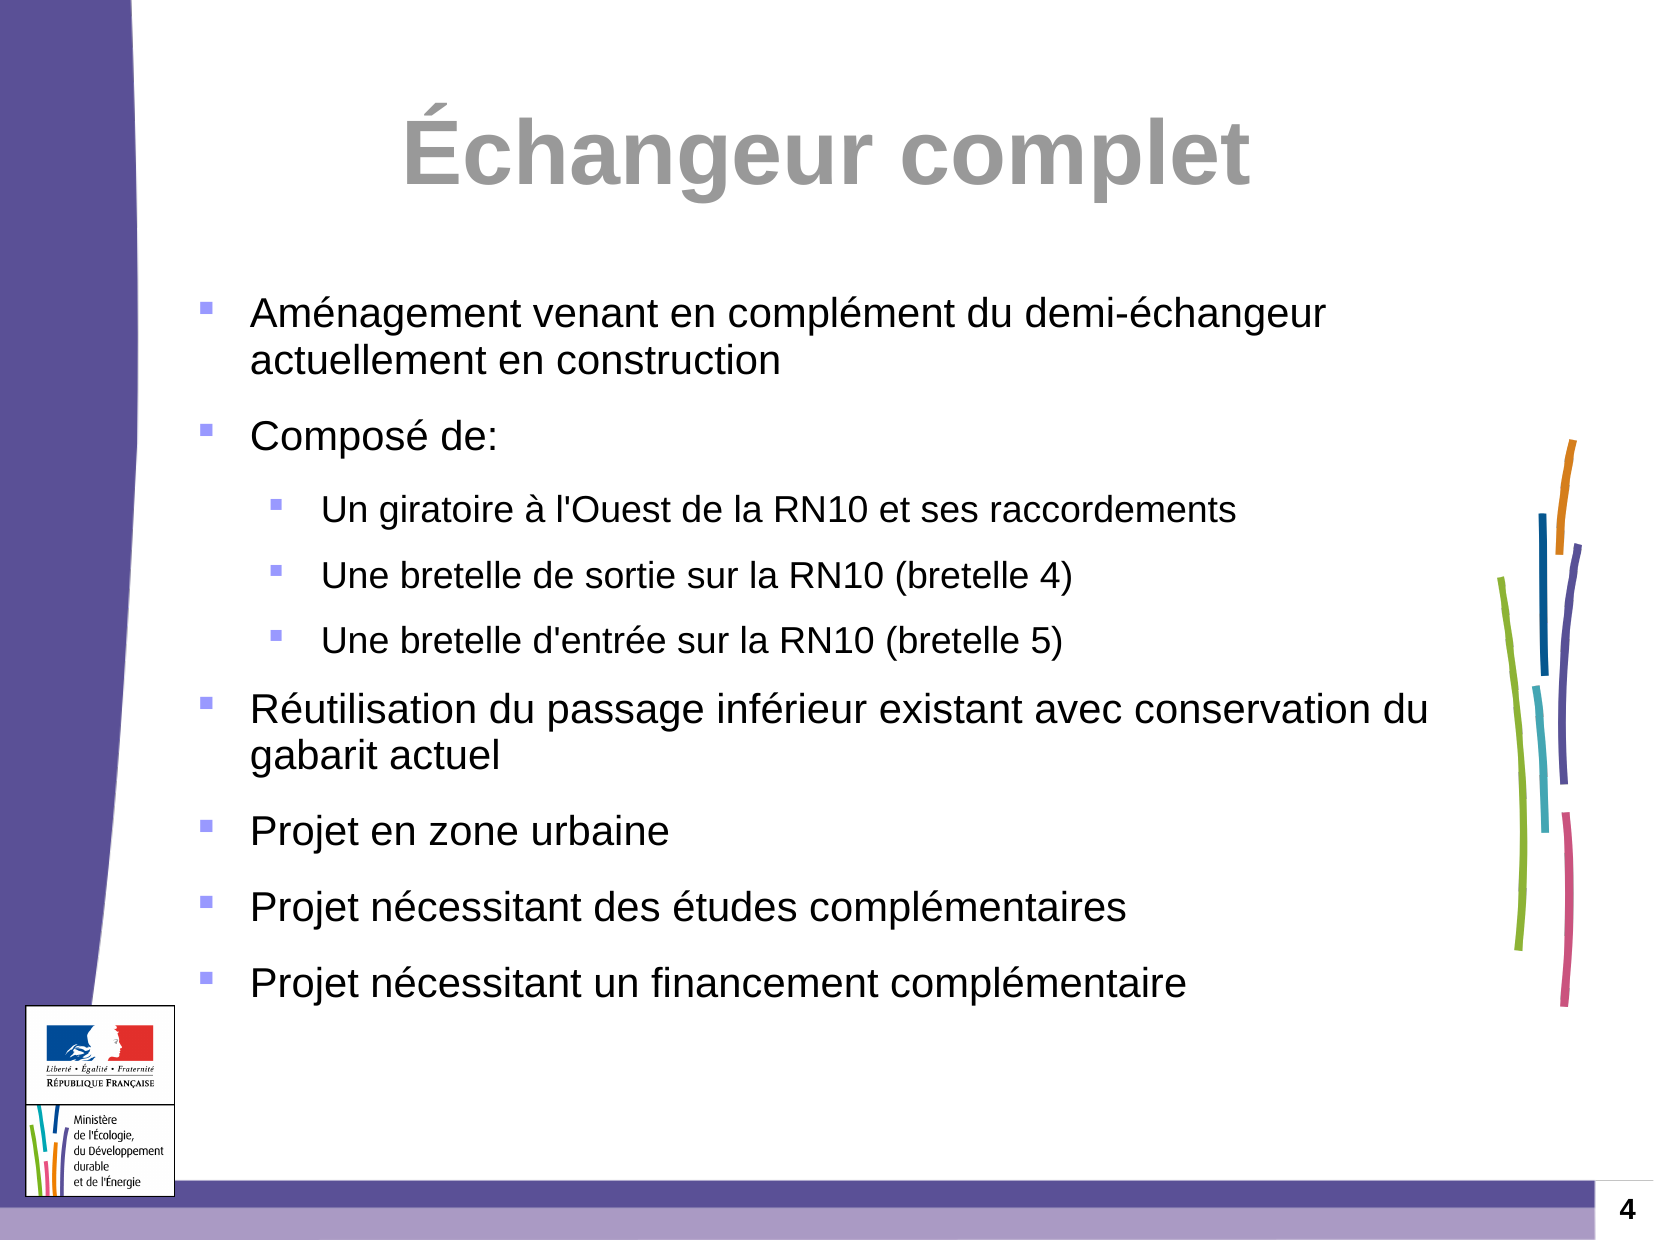

# Échangeur complet
Aménagement venant en complément du demi-échangeur actuellement en construction
Composé de:
Un giratoire à l'Ouest de la RN10 et ses raccordements
Une bretelle de sortie sur la RN10 (bretelle 4)
Une bretelle d'entrée sur la RN10 (bretelle 5)
Réutilisation du passage inférieur existant avec conservation du gabarit actuel
Projet en zone urbaine
Projet nécessitant des études complémentaires
Projet nécessitant un financement complémentaire
4